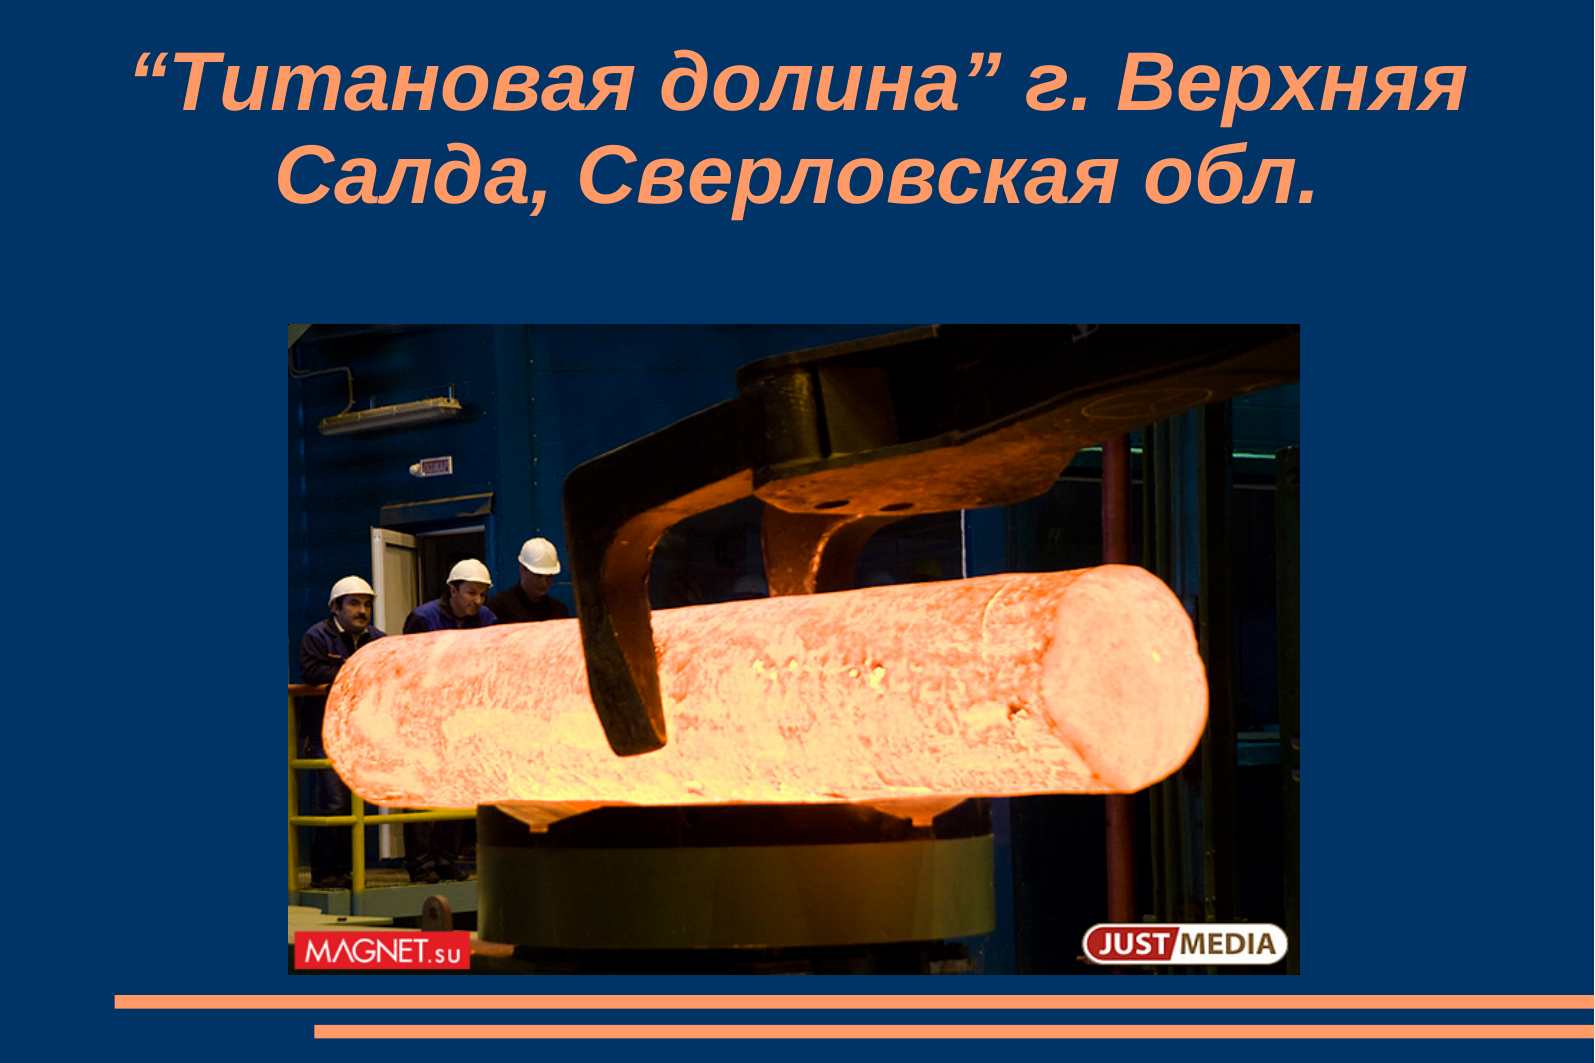

# “Титановая долина” г. Верхняя Салда, Сверловская обл.